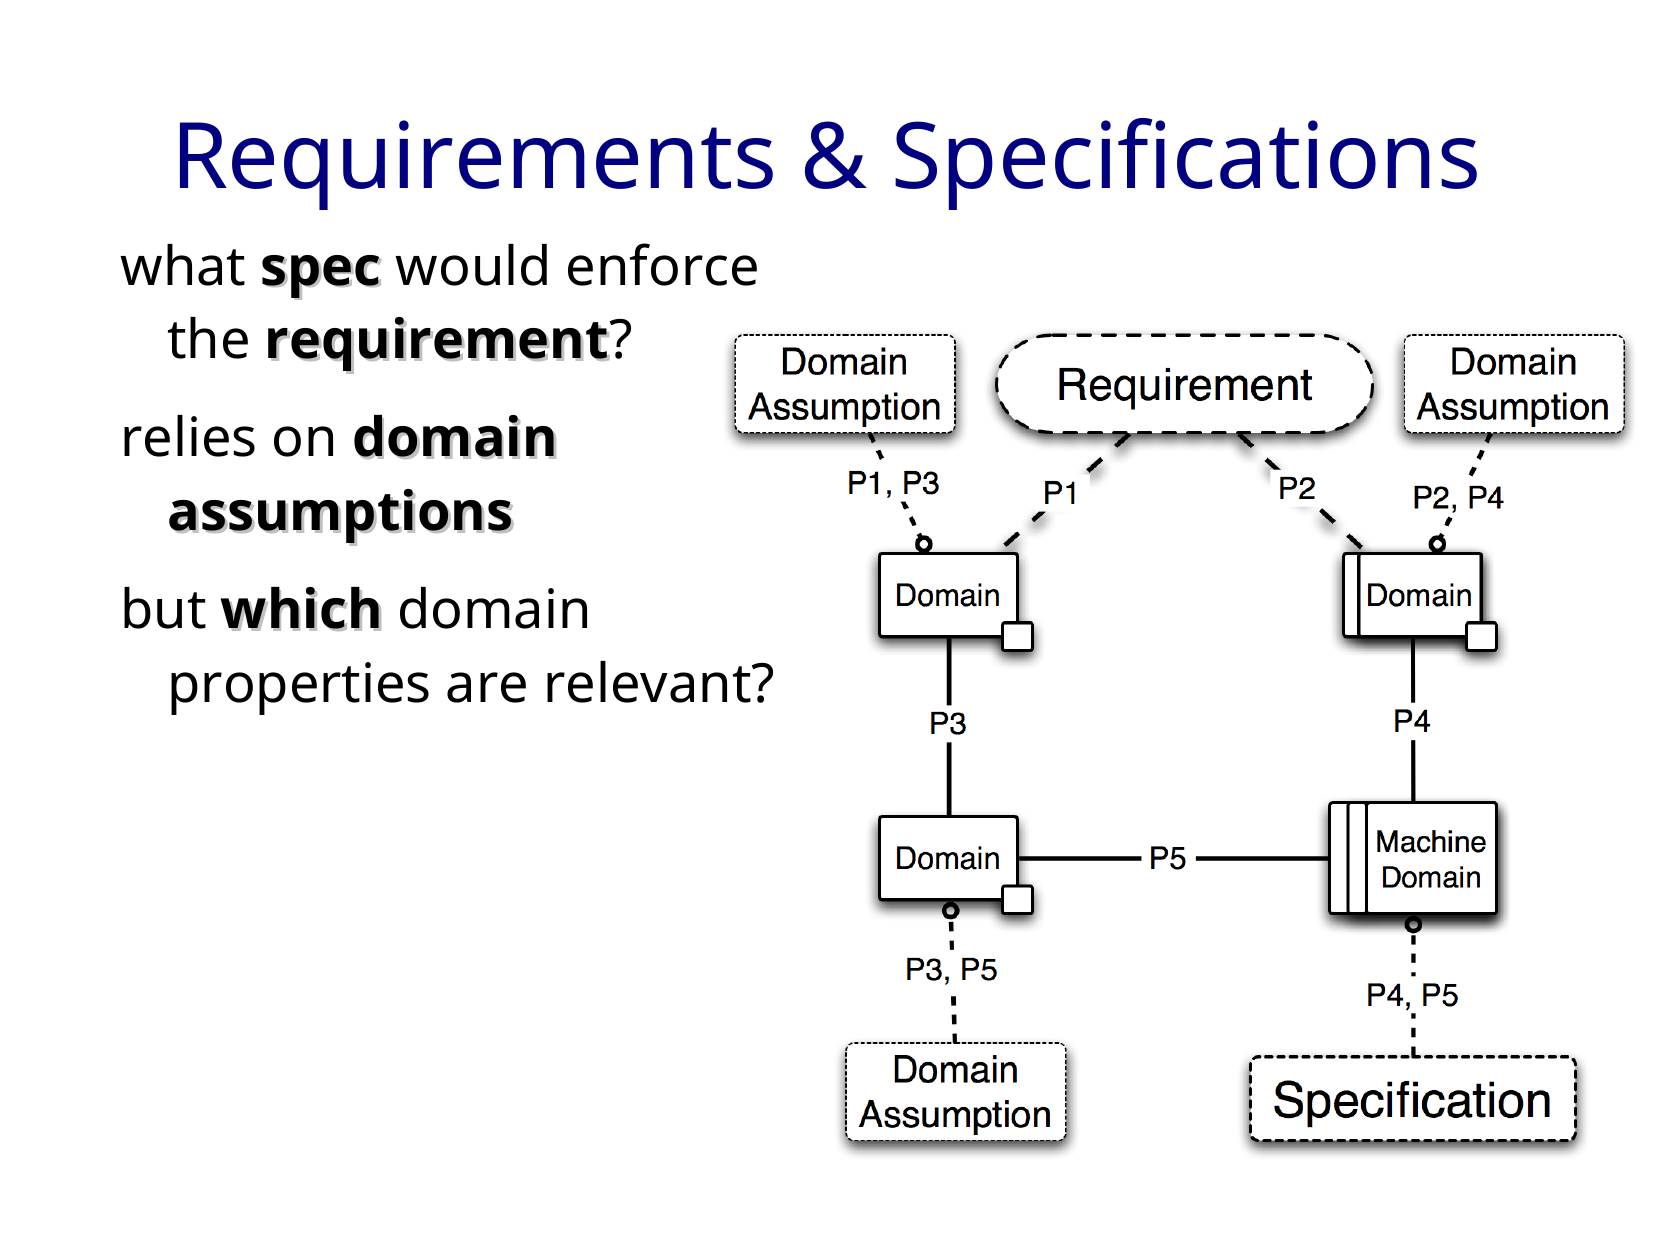

# Requirements & Specifications
what spec would enforce the requirement?
relies on domain assumptions
but which domain properties are relevant?